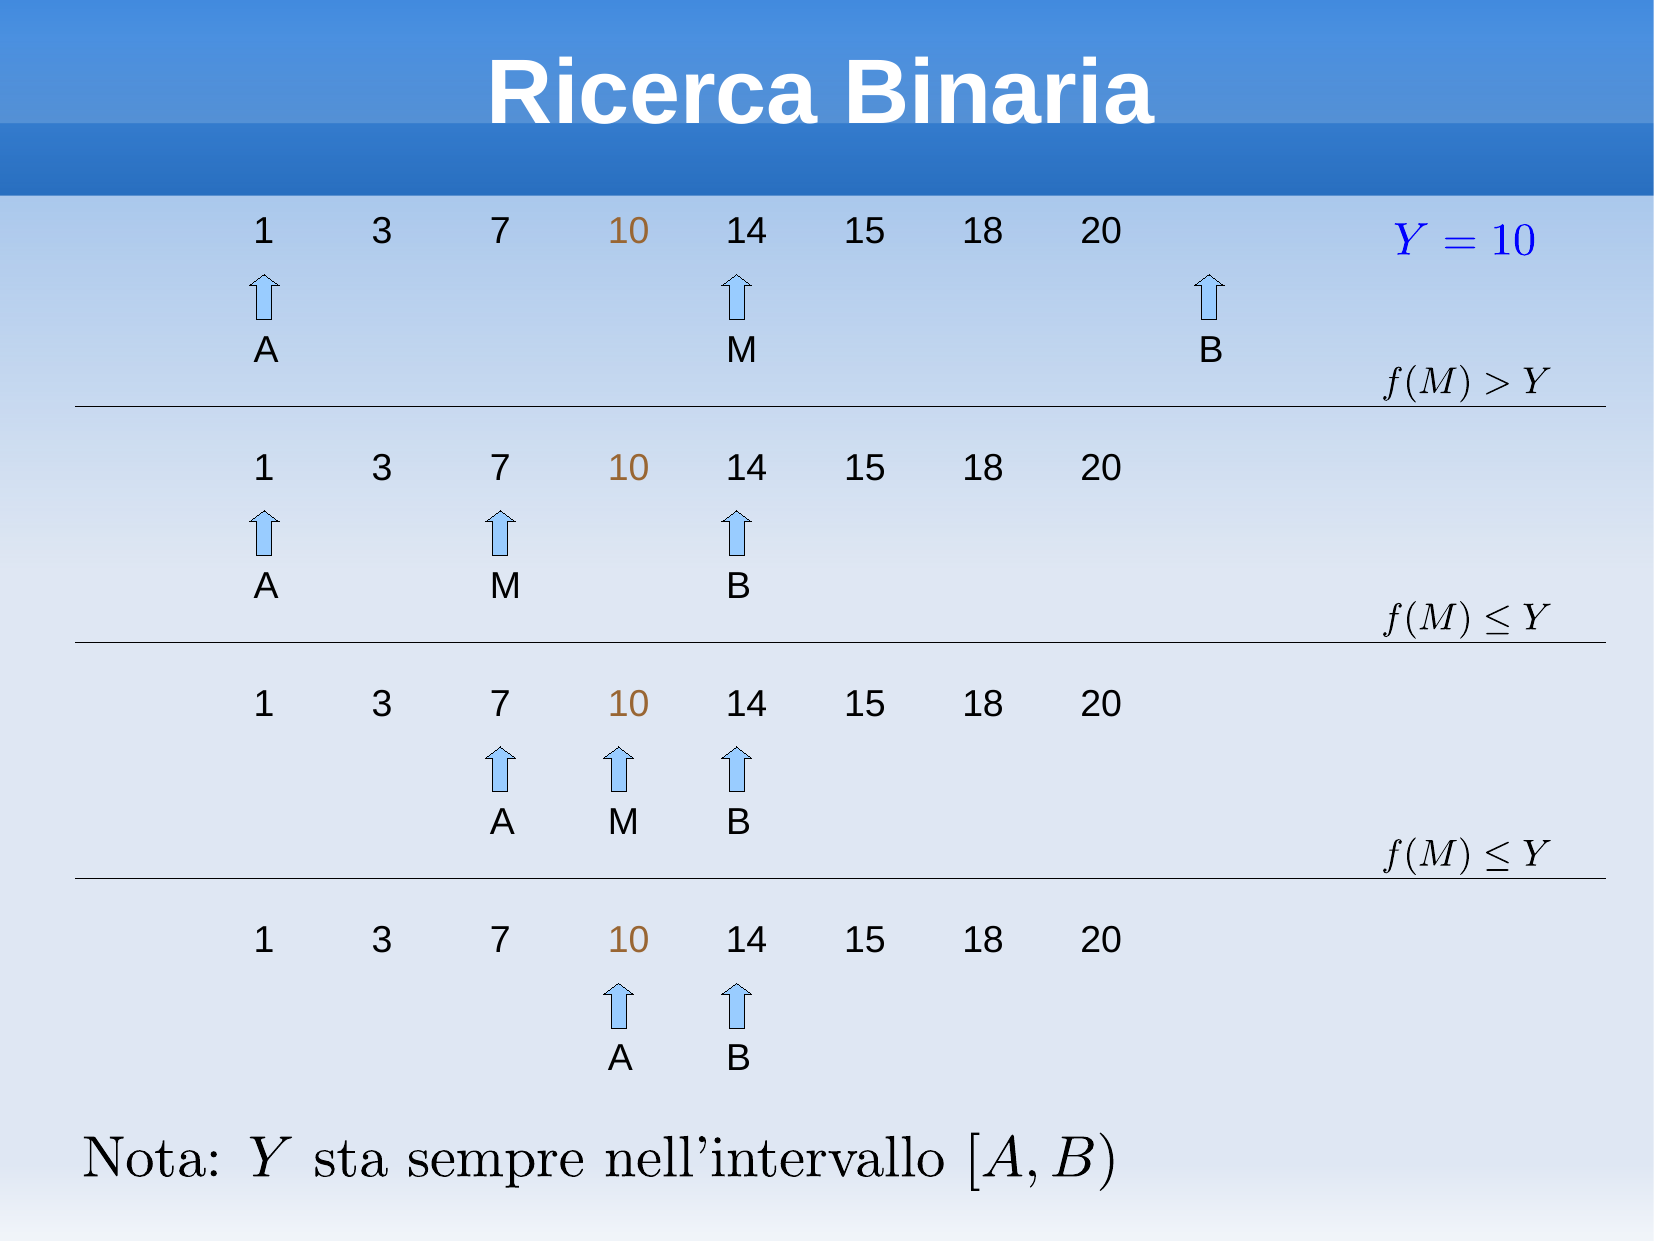

# Ricerca Binaria
1
3
7
10
14
15
18
20
A
M
B
1
3
7
10
14
15
18
20
A
M
B
1
3
7
10
14
15
18
20
A
M
B
1
3
7
10
14
15
18
20
A
B